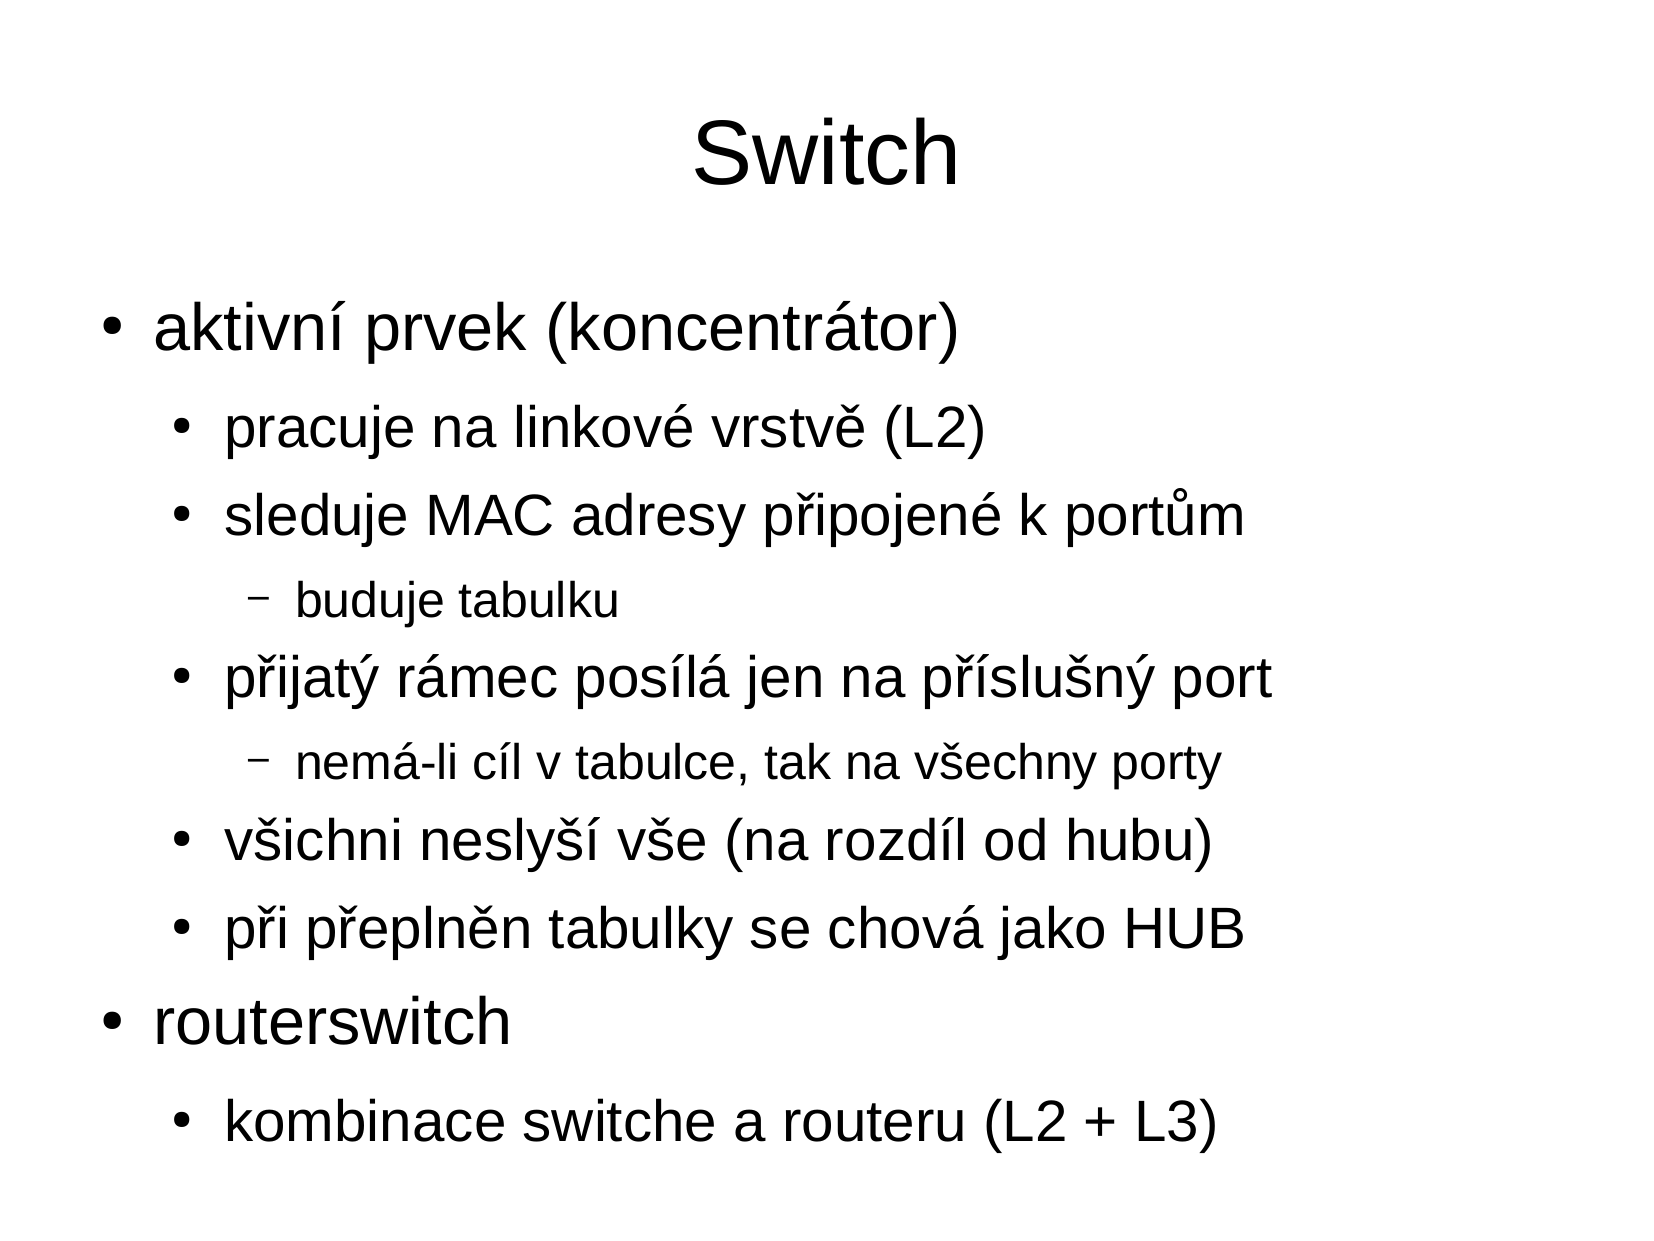

# Switch
aktivní prvek (koncentrátor)
pracuje na linkové vrstvě (L2)
sleduje MAC adresy připojené k portům
buduje tabulku
přijatý rámec posílá jen na příslušný port
nemá-li cíl v tabulce, tak na všechny porty
všichni neslyší vše (na rozdíl od hubu)
při přeplněn tabulky se chová jako HUB
routerswitch
kombinace switche a routeru (L2 + L3)